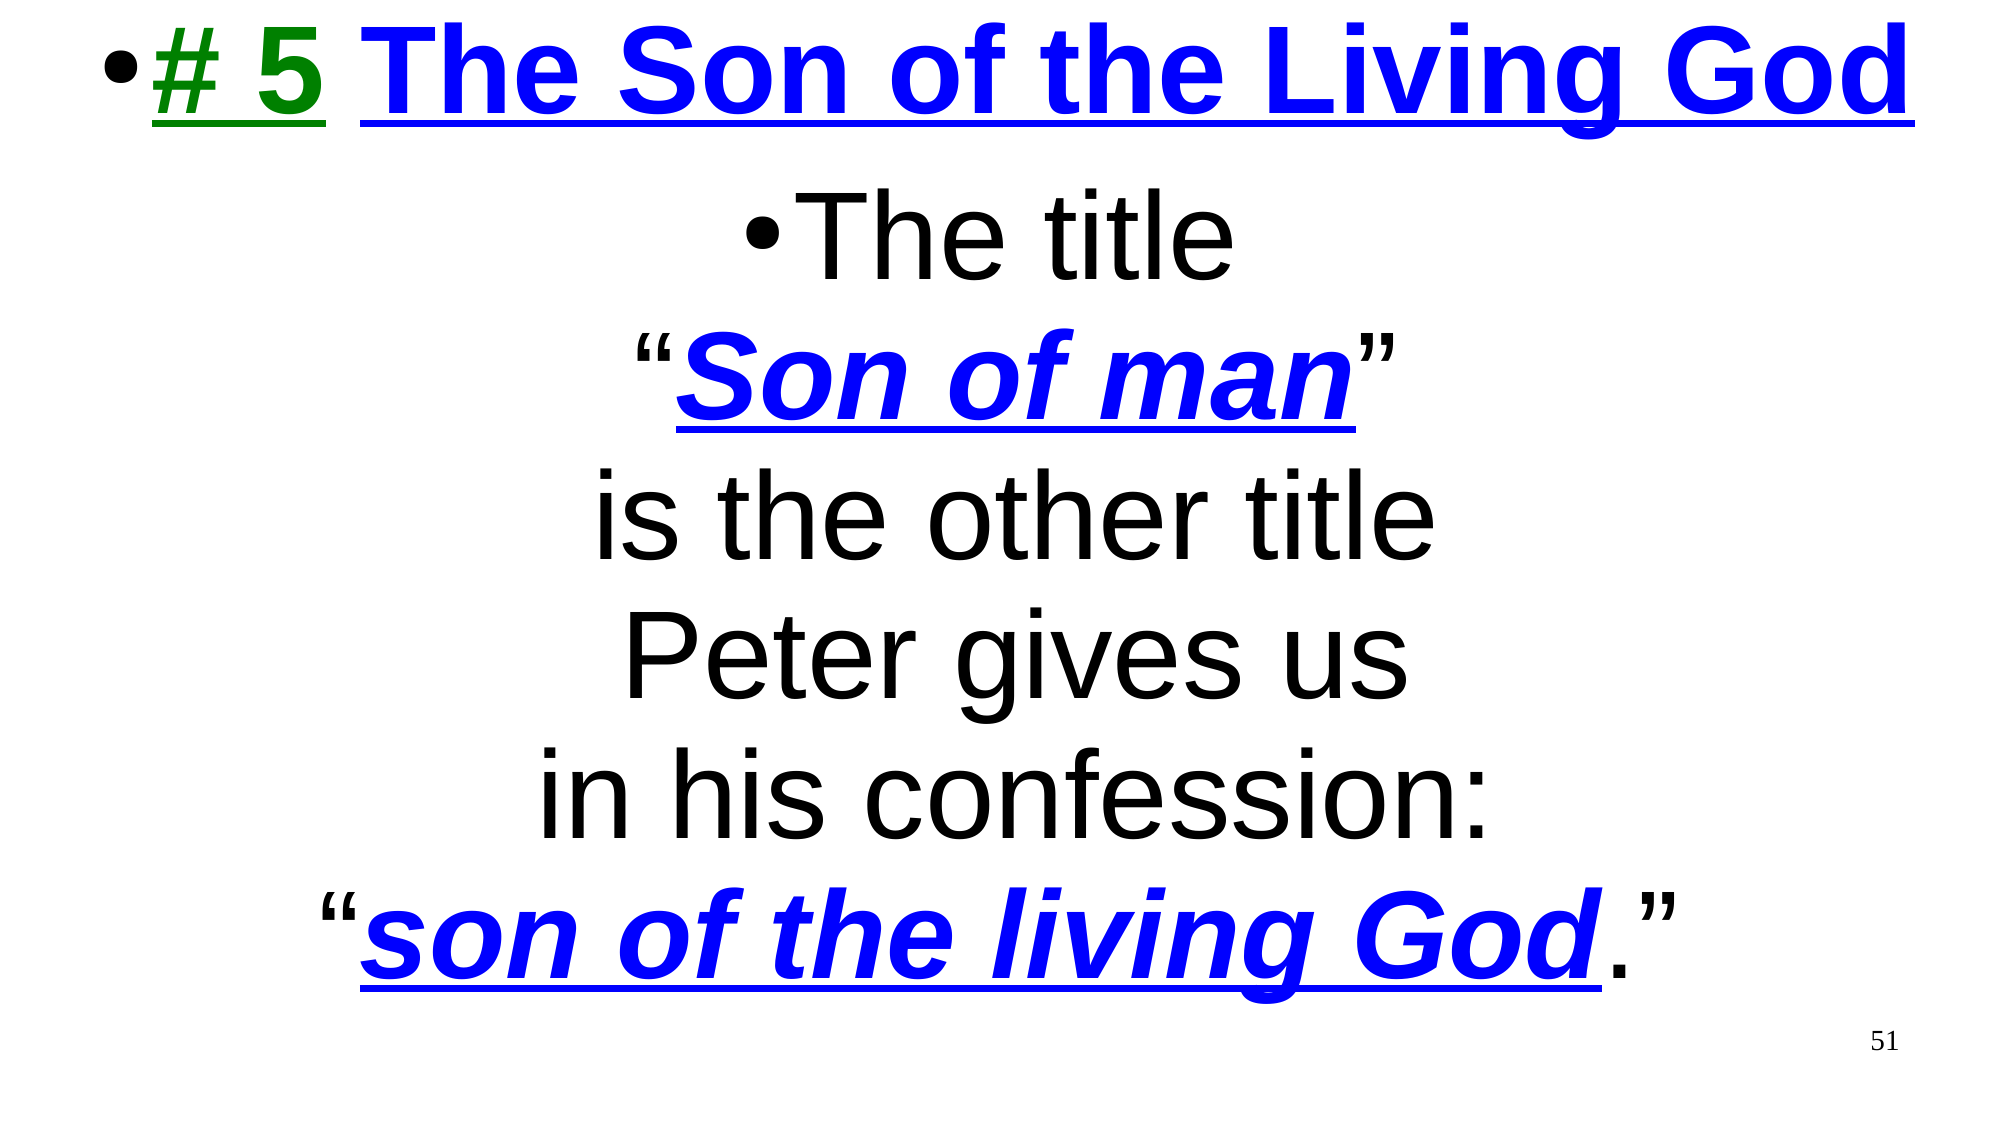

# # 5 The Son of the Living God
The title
“Son of man”
is the other title
Peter gives us
in his confession:
“son of the living God.”
51